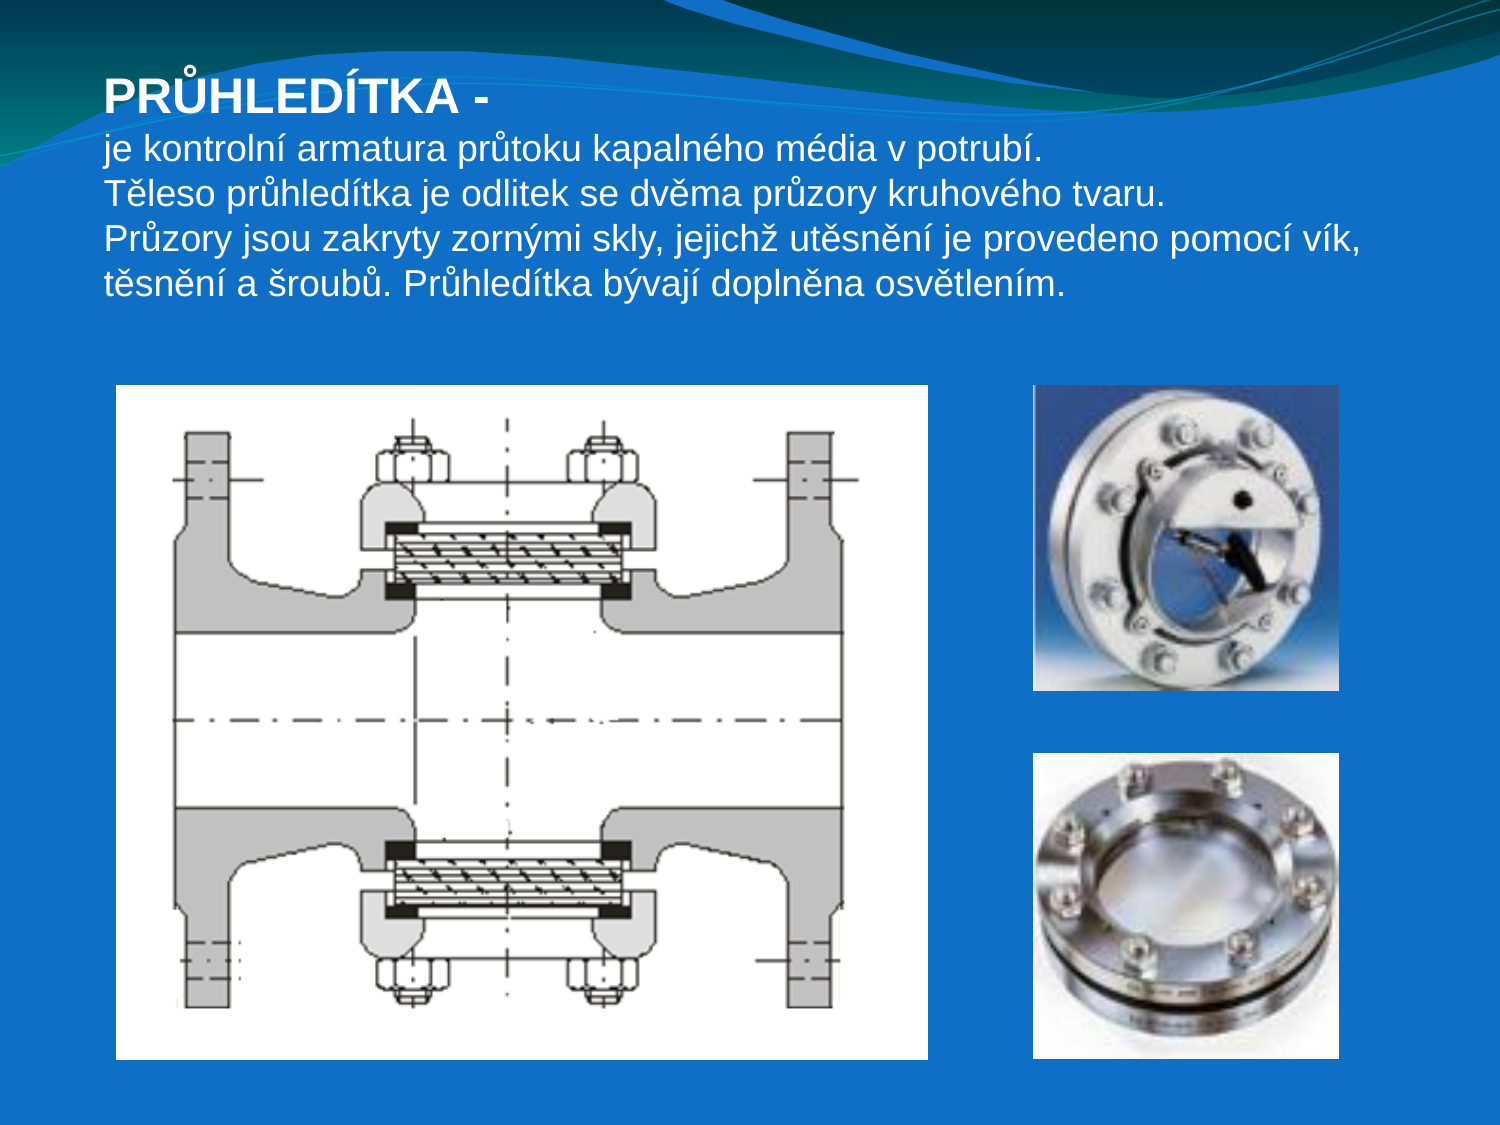

PRŮHLEDÍTKA -
je kontrolní armatura průtoku kapalného média v potrubí.
Těleso průhledítka je odlitek se dvěma průzory kruhového tvaru.
Průzory jsou zakryty zornými skly, jejichž utěsnění je provedeno pomocí vík, těsnění a šroubů. Průhledítka bývají doplněna osvětlením.